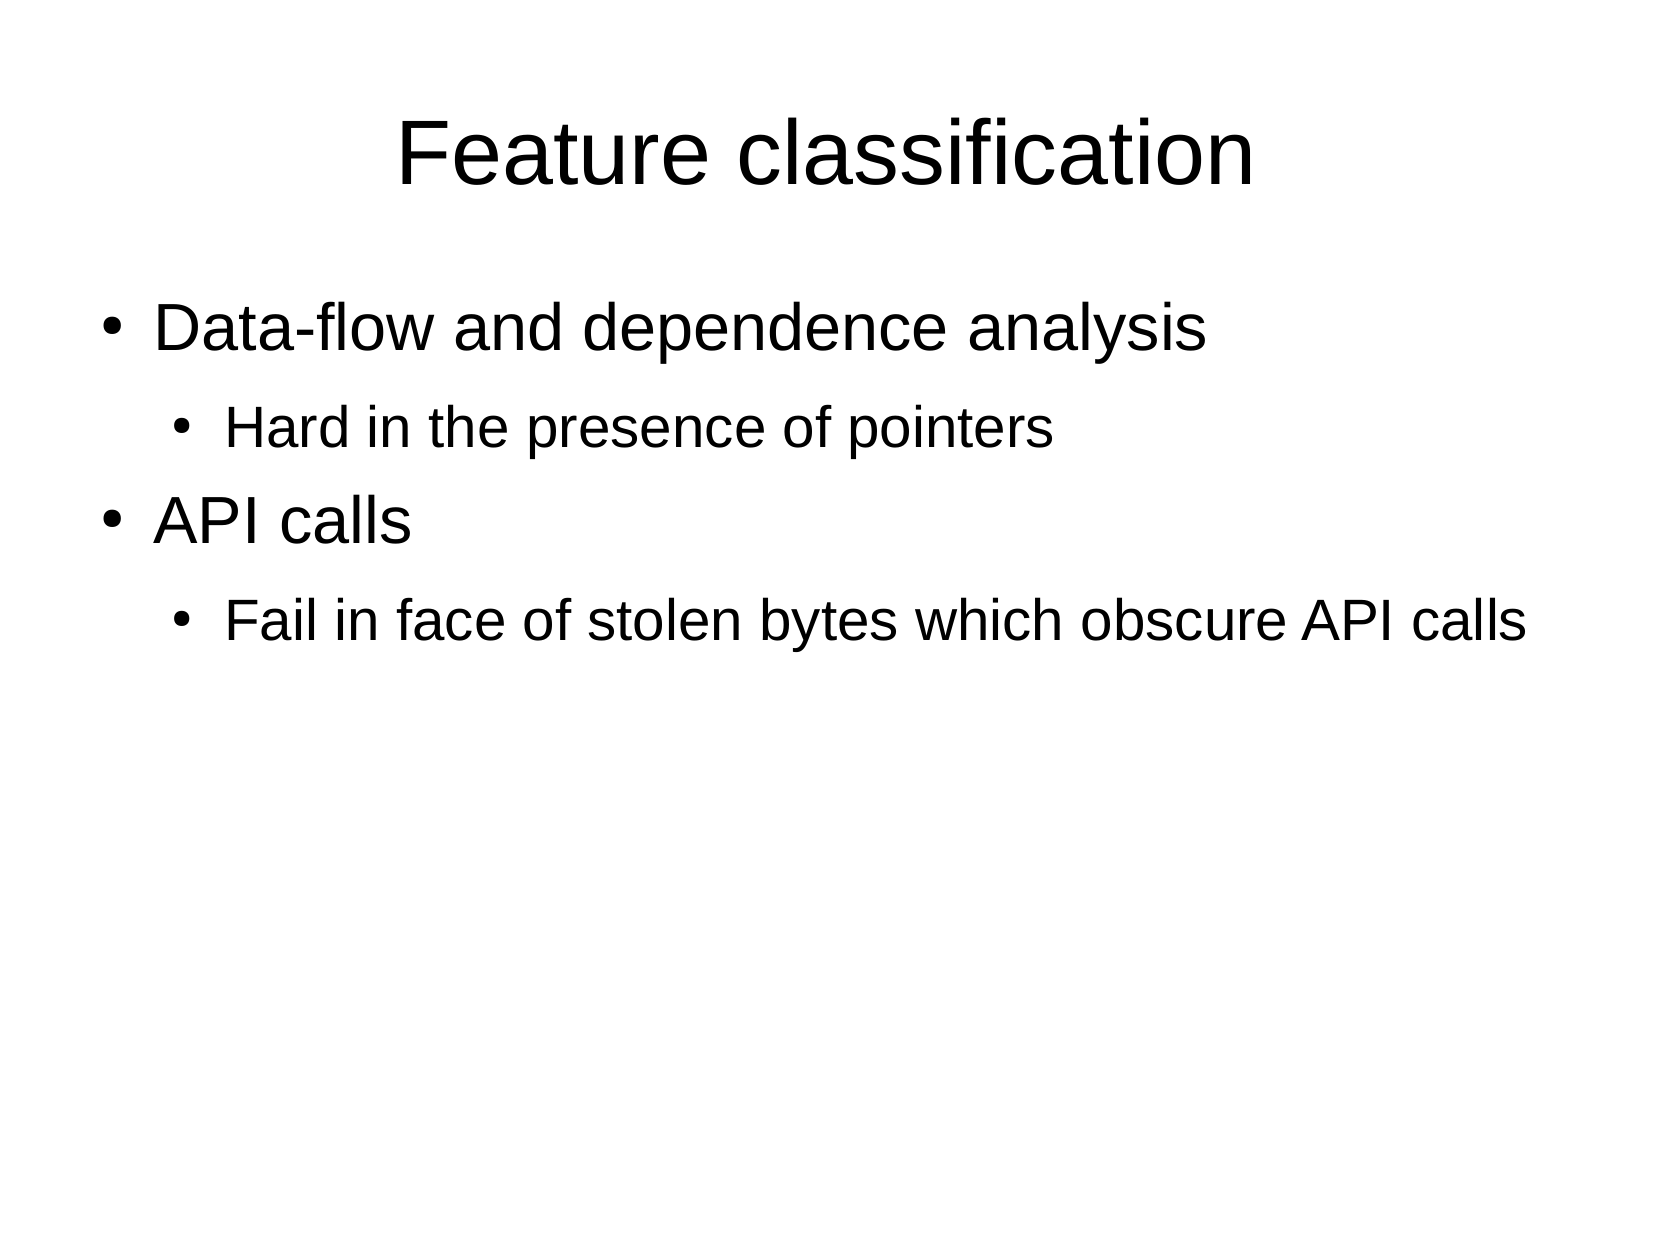

# Feature classification
Data-flow and dependence analysis
Hard in the presence of pointers
API calls
Fail in face of stolen bytes which obscure API calls